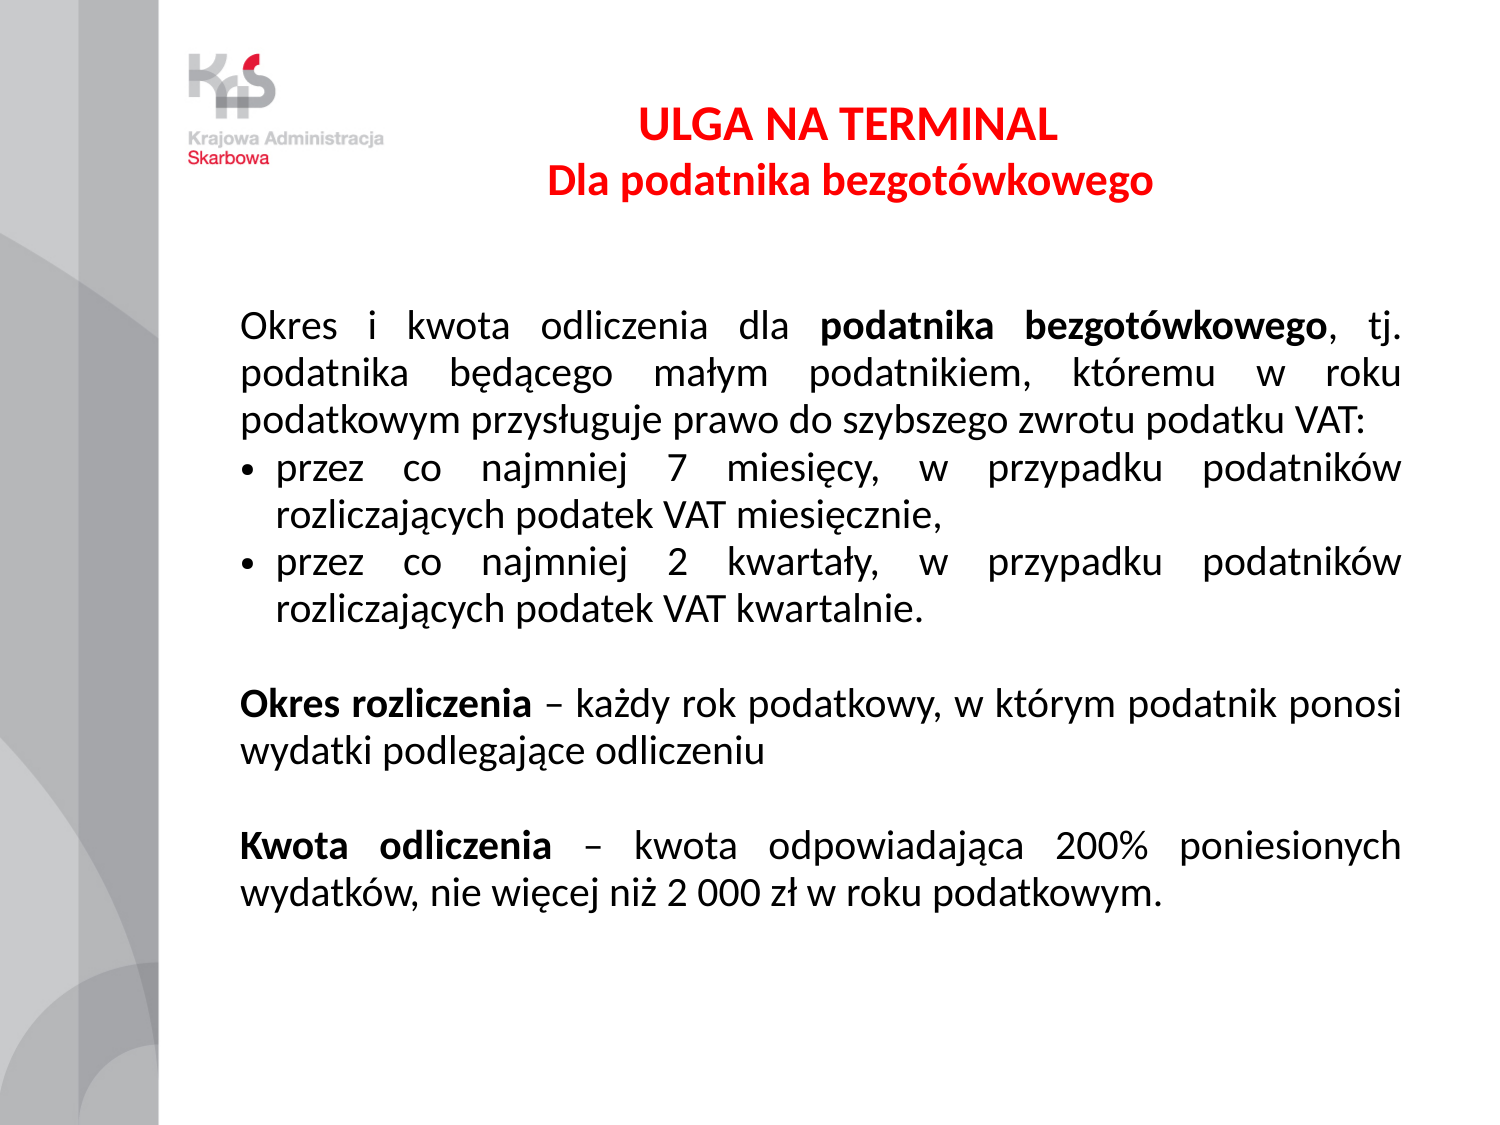

# Ulga na terminal Dla podatnika bezgotówkowego
Okres i kwota odliczenia dla podatnika bezgotówkowego, tj. podatnika będącego małym podatnikiem, któremu w roku podatkowym przysługuje prawo do szybszego zwrotu podatku VAT:
przez co najmniej 7 miesięcy, w przypadku podatników rozliczających podatek VAT miesięcznie,
przez co najmniej 2 kwartały, w przypadku podatników rozliczających podatek VAT kwartalnie.
Okres rozliczenia – każdy rok podatkowy, w którym podatnik ponosi wydatki podlegające odliczeniu
Kwota odliczenia – kwota odpowiadająca 200% poniesionych wydatków, nie więcej niż 2 000 zł w roku podatkowym.